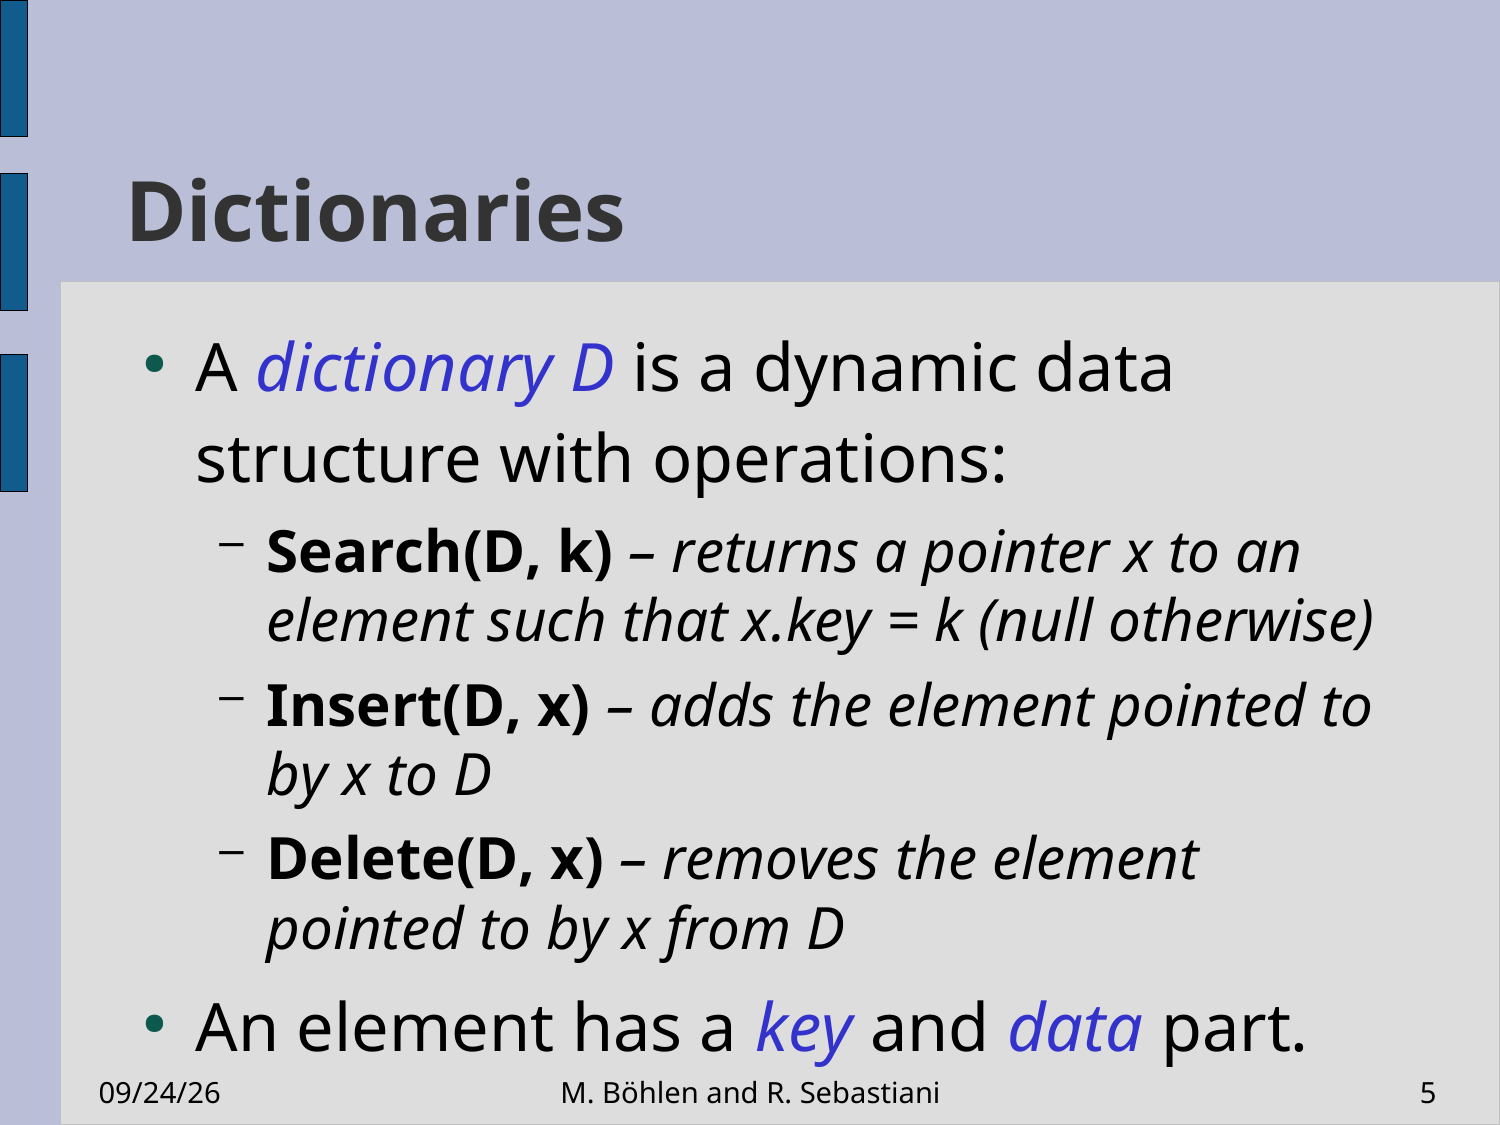

# Dictionaries
A dictionary D is a dynamic data structure with operations:
Search(D, k) – returns a pointer x to an element such that x.key = k (null otherwise)
Insert(D, x) – adds the element pointed to by x to D
Delete(D, x) – removes the element pointed to by x from D
An element has a key and data part.
M. Böhlen and R. Sebastiani
5